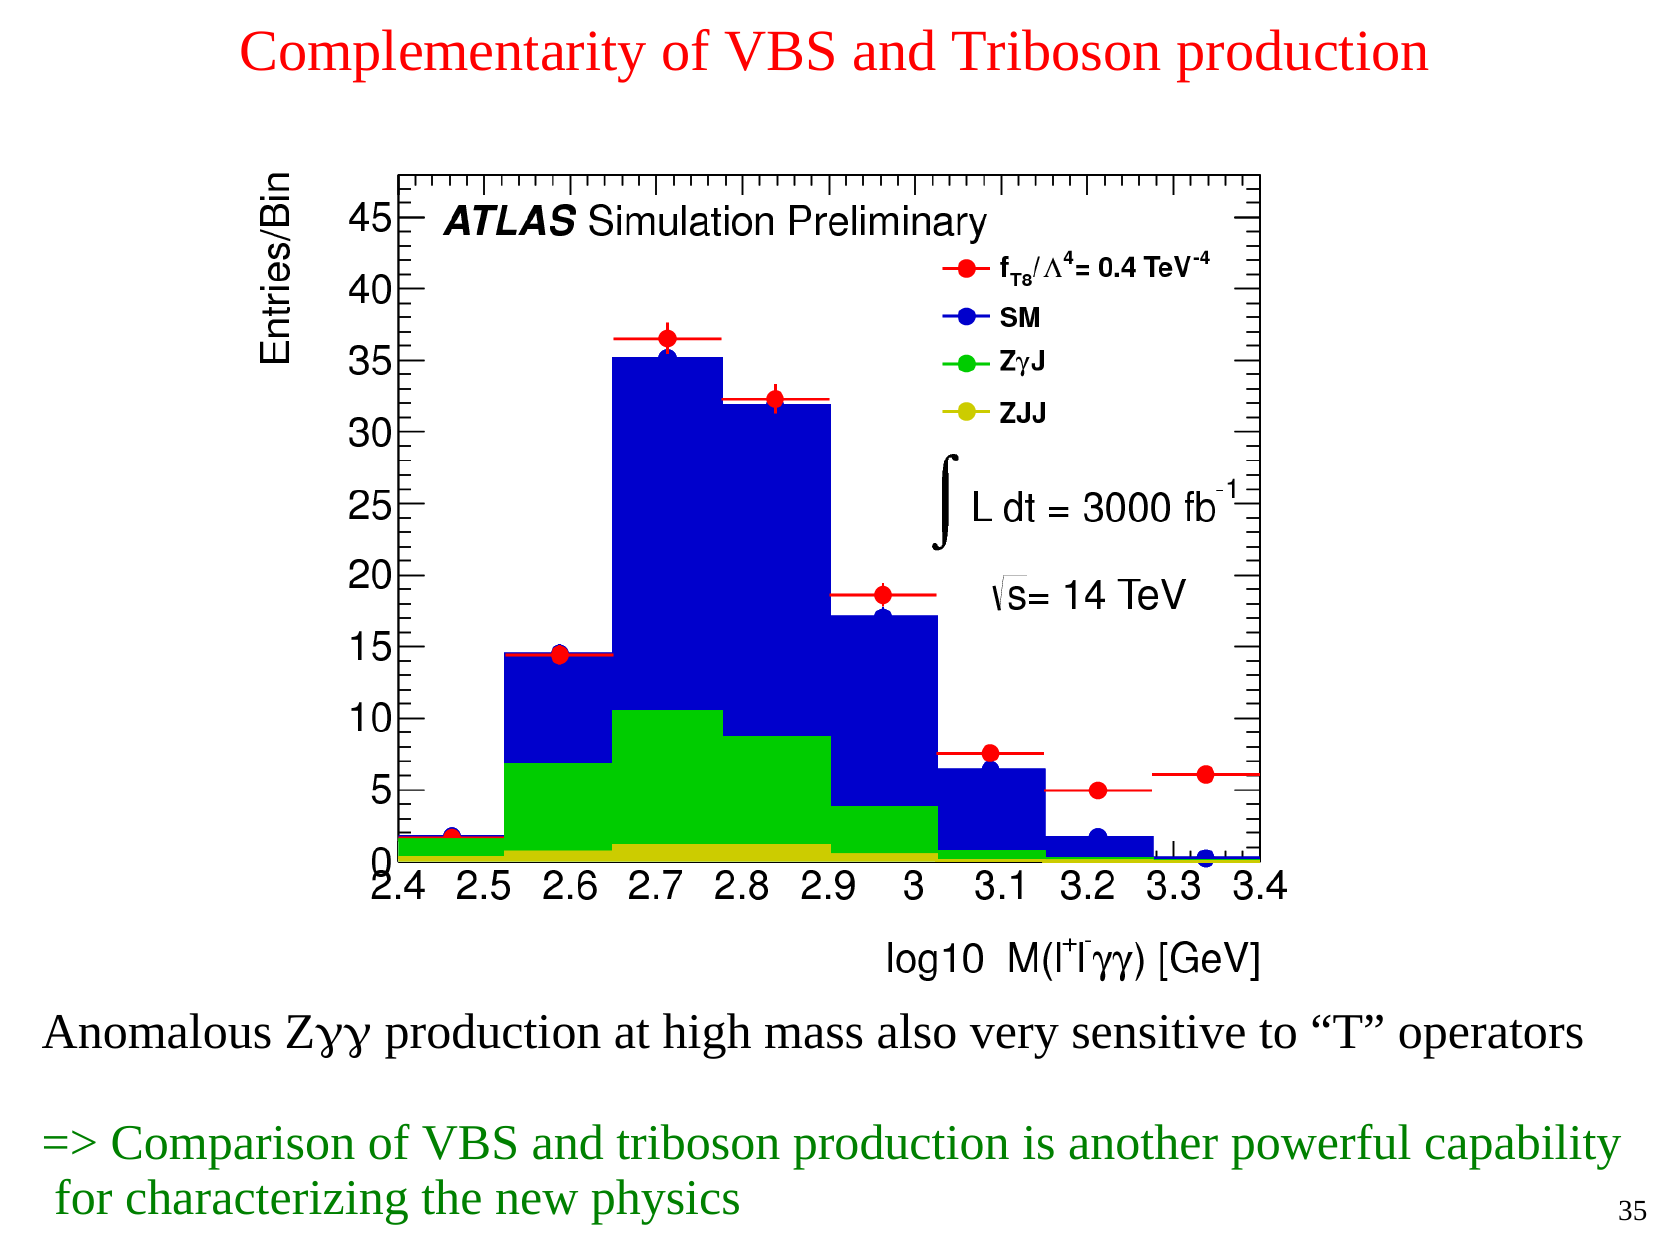

# Complementarity of VBS and Triboson production
Anomalous Zγγ production at high mass also very sensitive to “T” operators
=> Comparison of VBS and triboson production is another powerful capability
 for characterizing the new physics
35